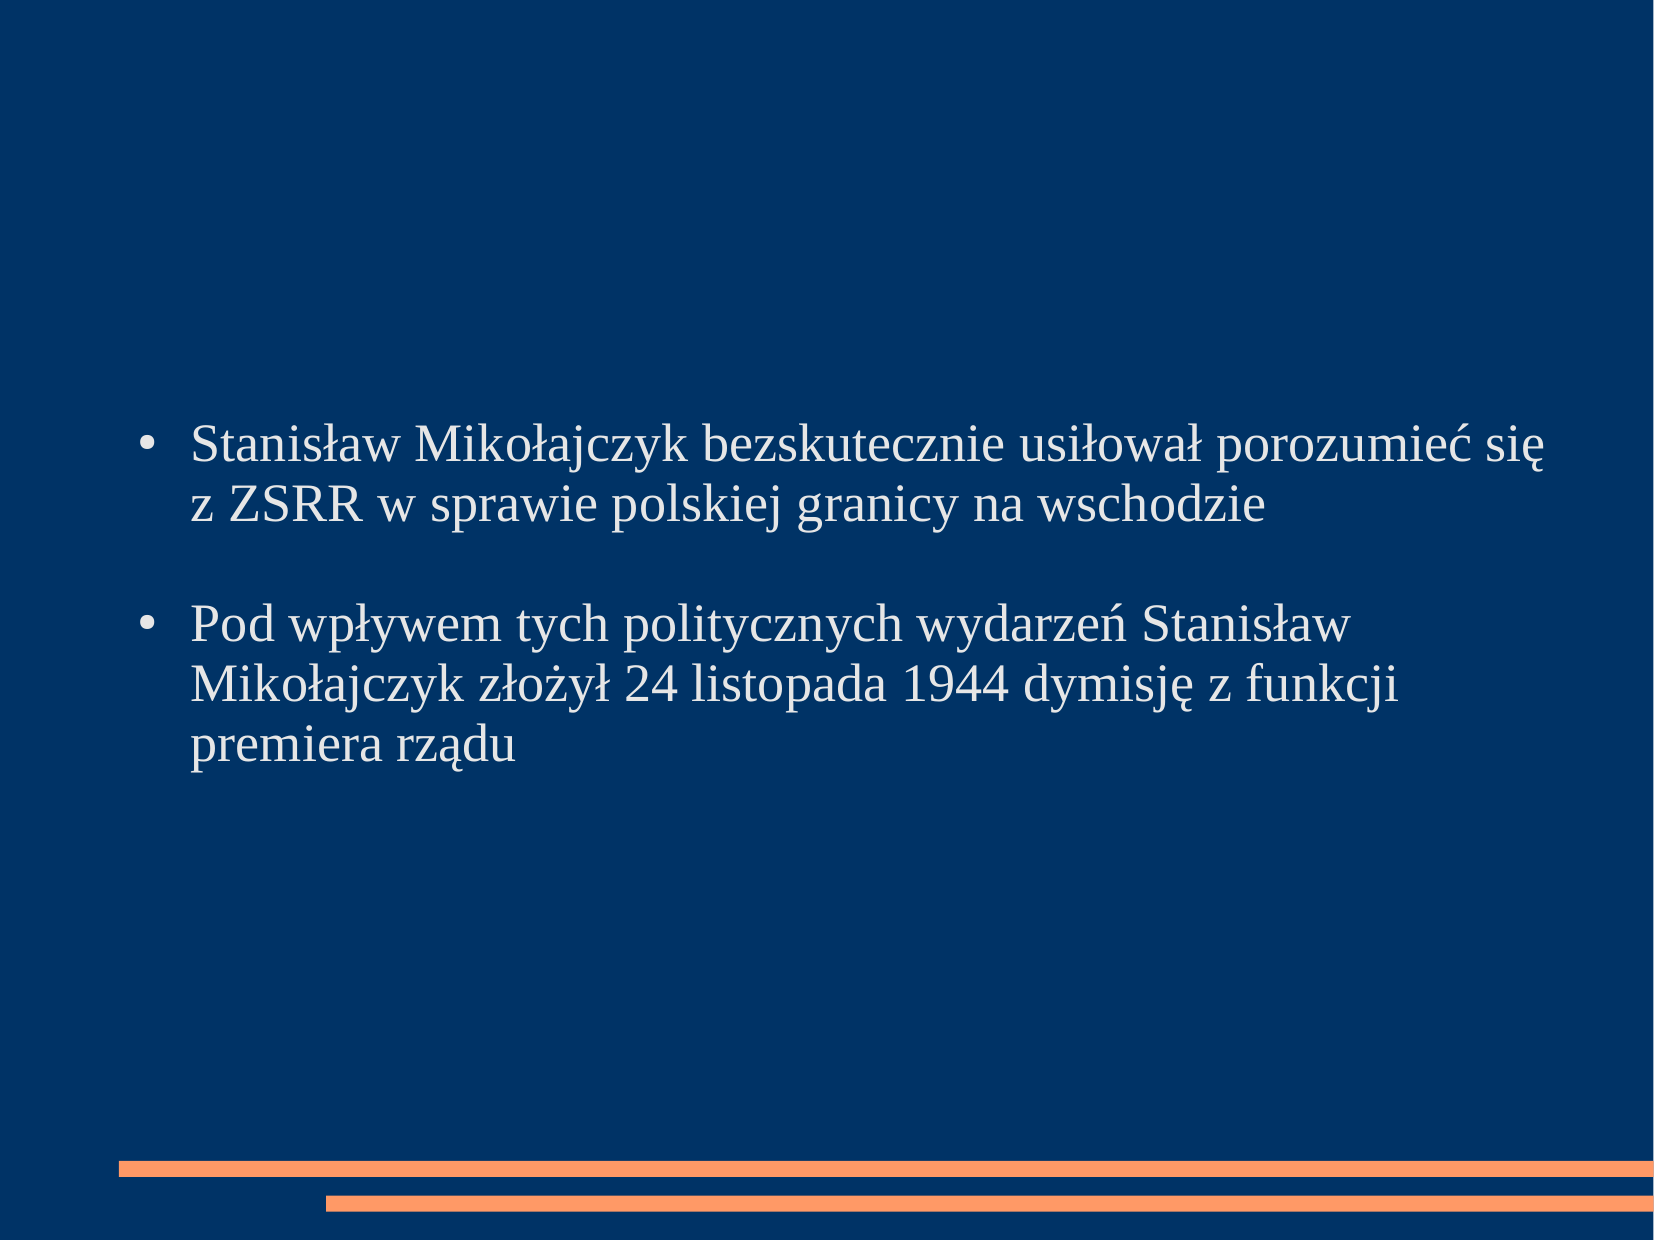

#
Stanisław Mikołajczyk bezskutecznie usiłował porozumieć się z ZSRR w sprawie polskiej granicy na wschodzie
Pod wpływem tych politycznych wydarzeń Stanisław Mikołajczyk złożył 24 listopada 1944 dymisję z funkcji premiera rządu